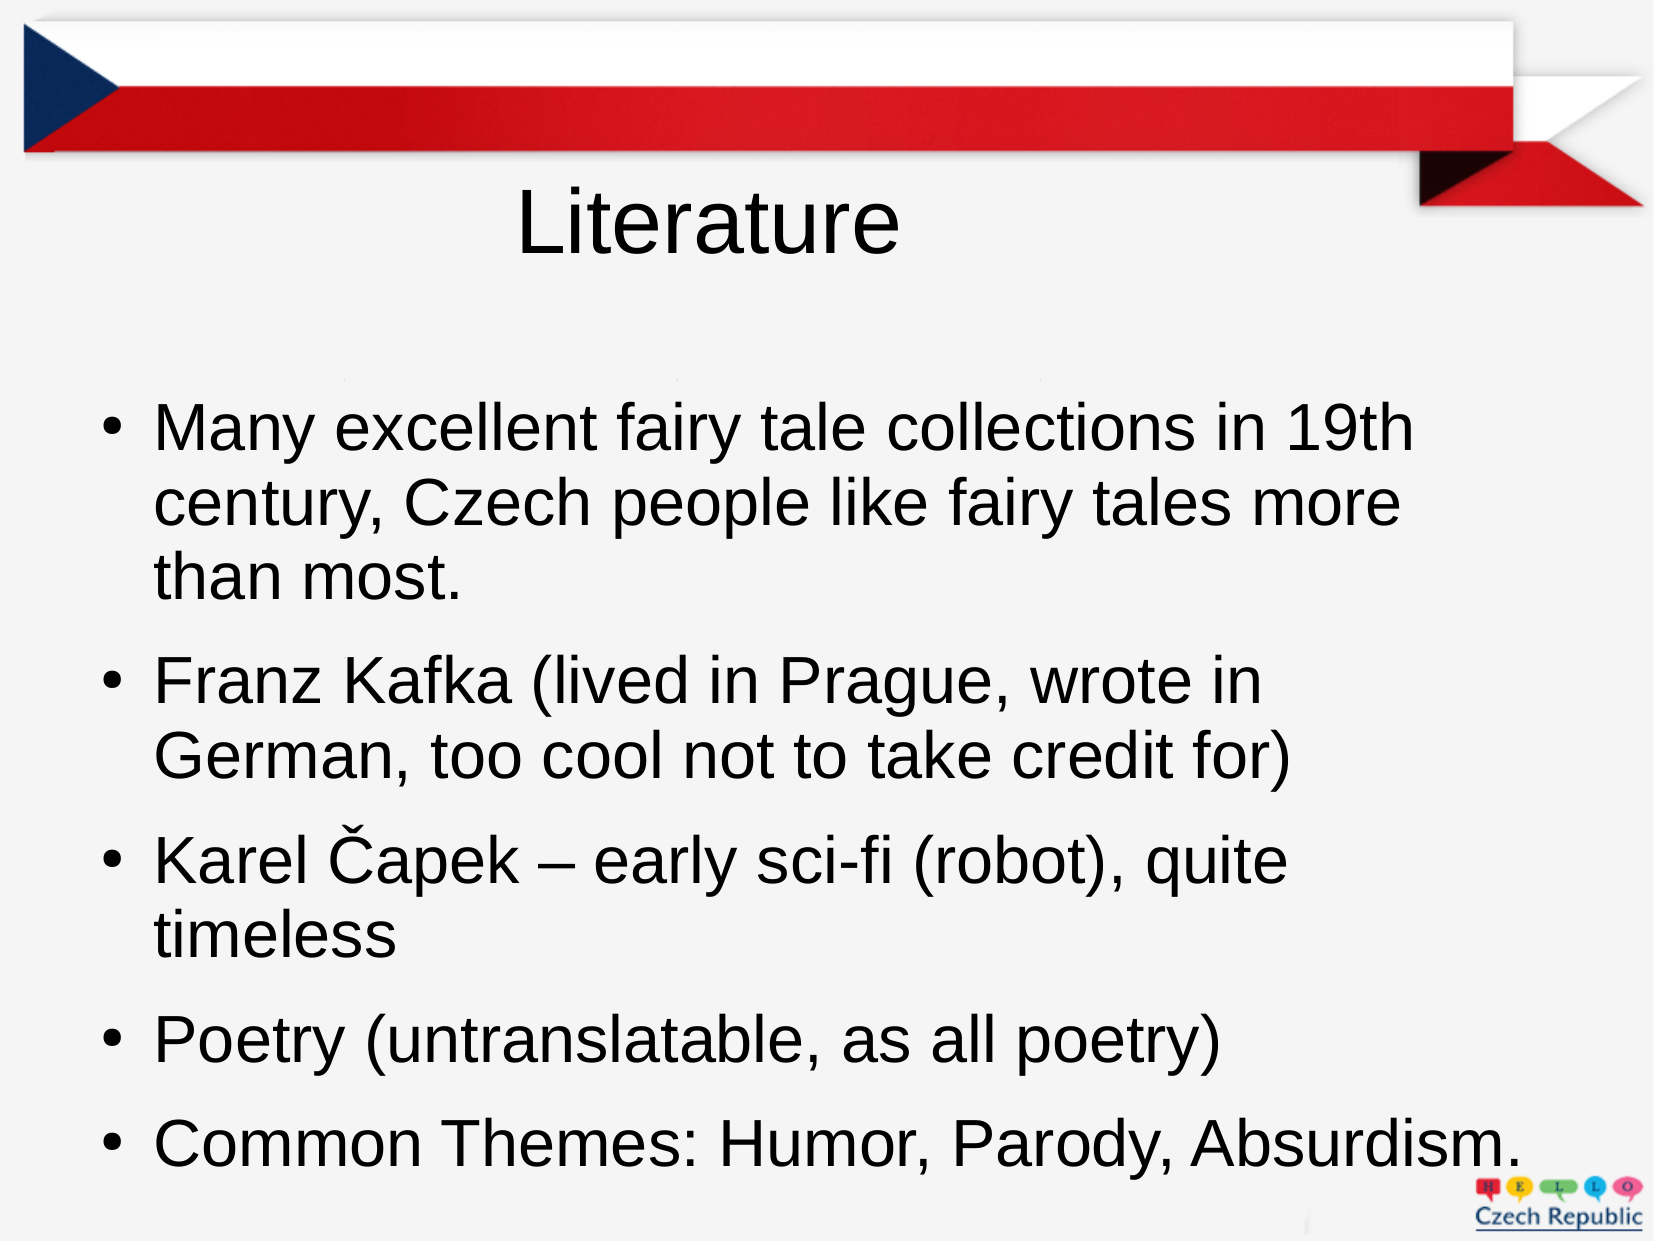

# Literature
Many excellent fairy tale collections in 19th century, Czech people like fairy tales more than most.
Franz Kafka (lived in Prague, wrote in German, too cool not to take credit for)
Karel Čapek – early sci-fi (robot), quite timeless
Poetry (untranslatable, as all poetry)
Common Themes: Humor, Parody, Absurdism.